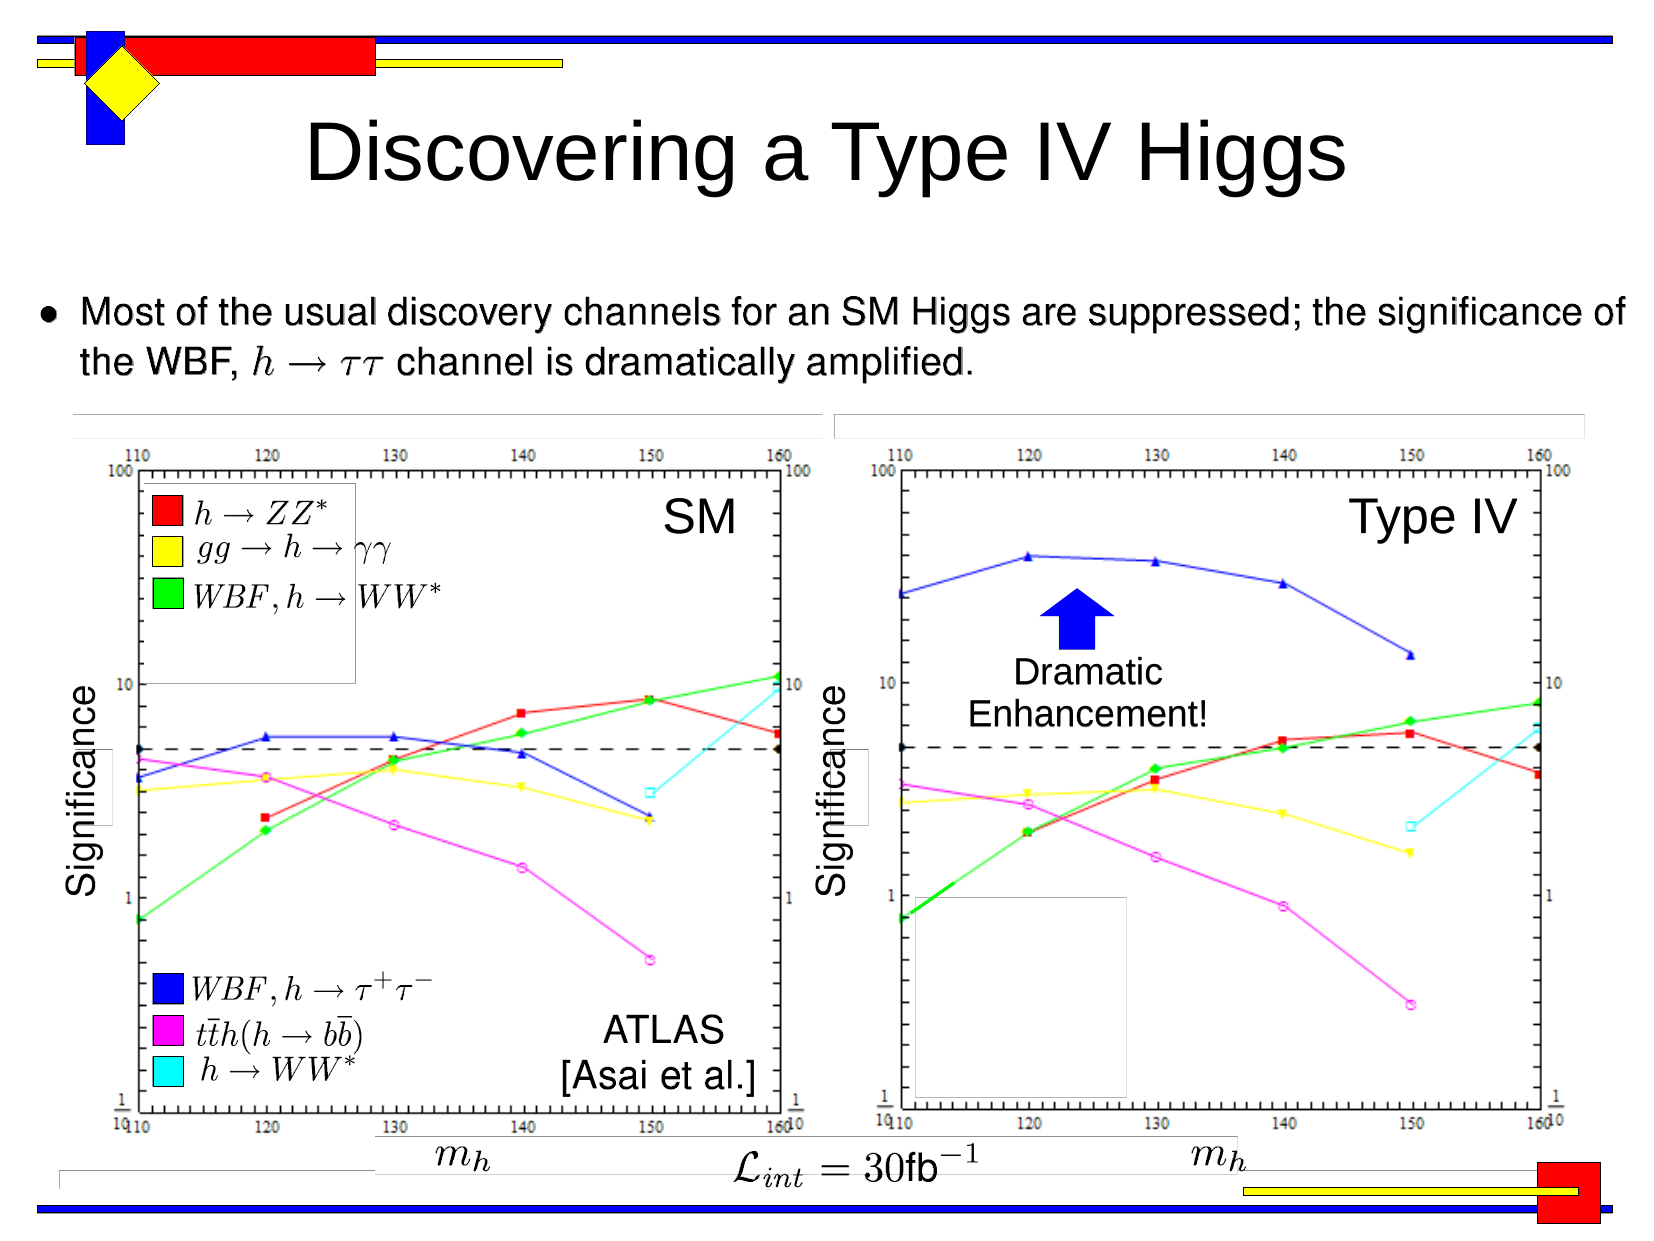

# Discovering a Type IV Higgs
SM
Type IV
Dramatic Enhancement!